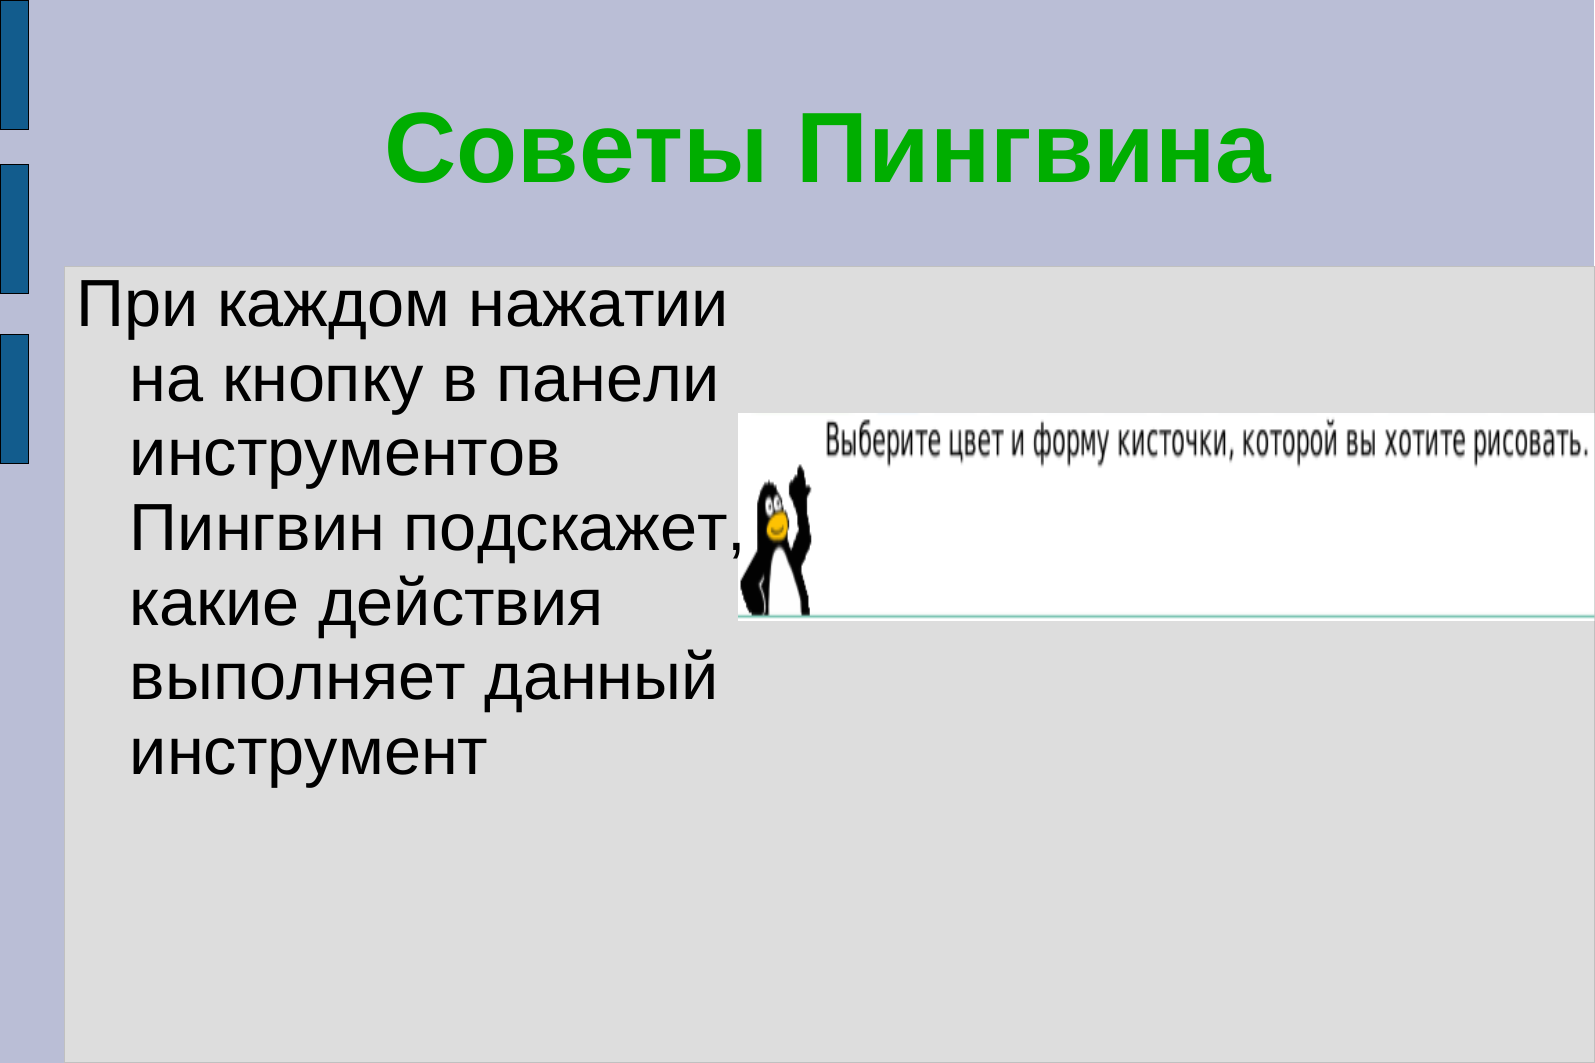

# Советы Пингвина
При каждом нажатии на кнопку в панели инструментов Пингвин подскажет, какие действия выполняет данный инструмент